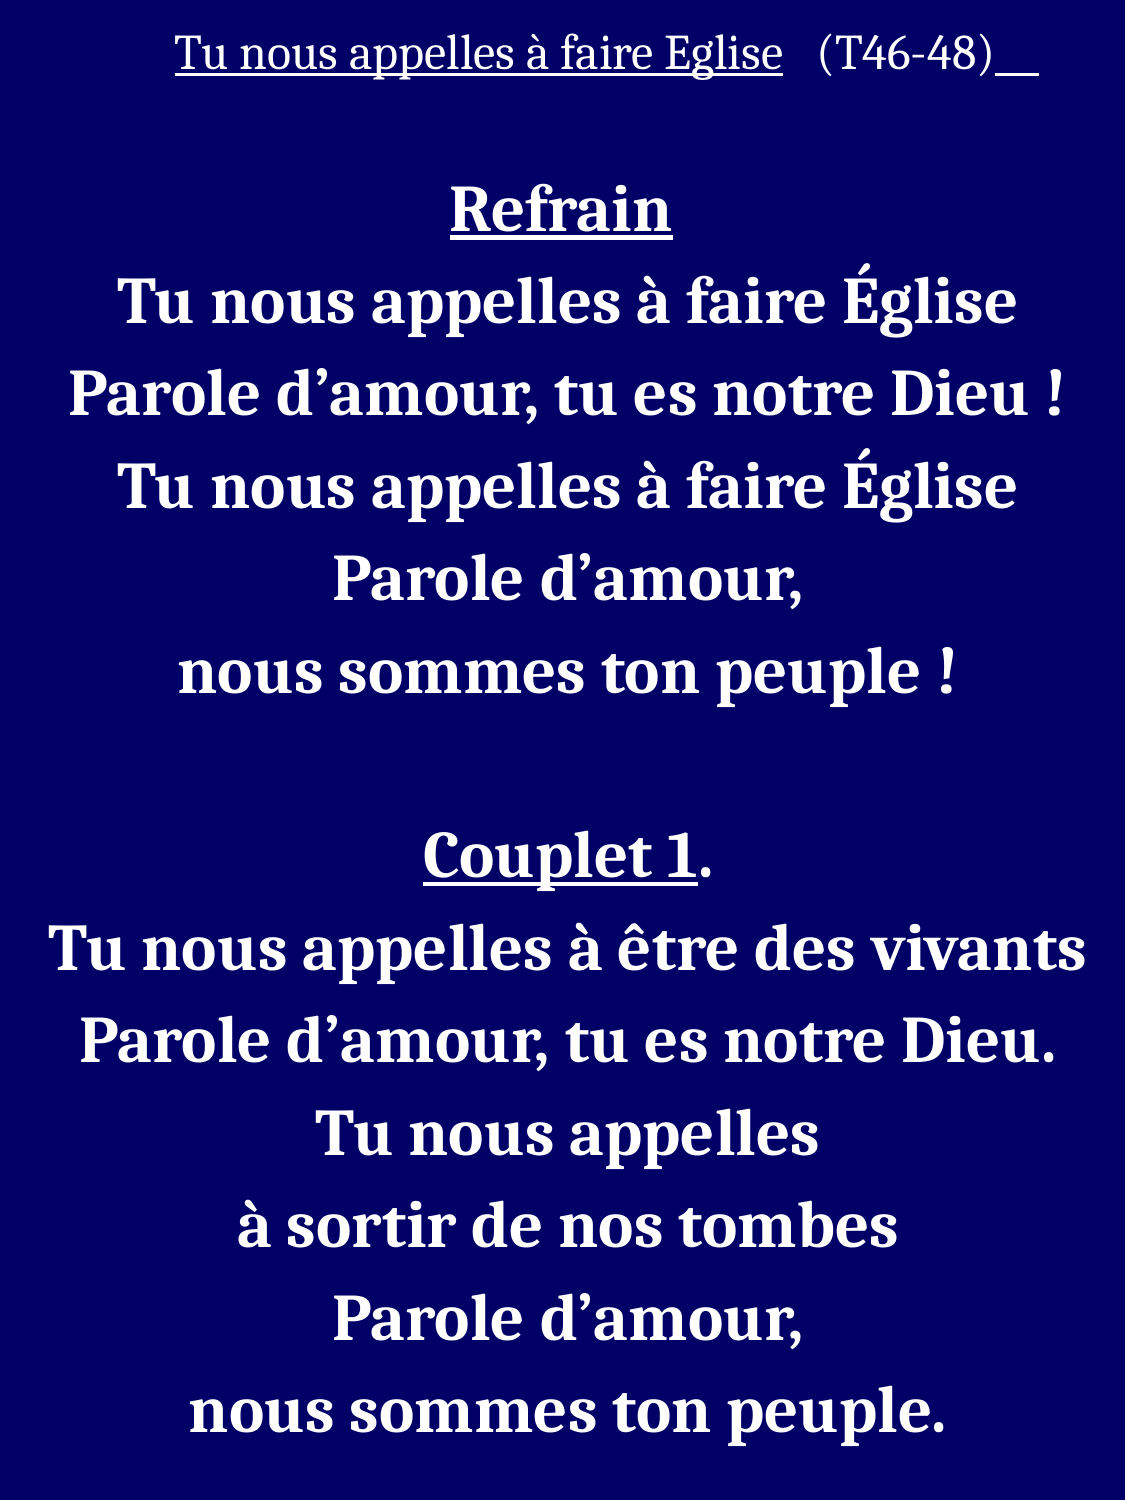

Tu nous appelles à faire Eglise (T46-48)
Refrain
Tu nous appelles à faire Église
Parole d’amour, tu es notre Dieu !
Tu nous appelles à faire Église
Parole d’amour,
nous sommes ton peuple !
Couplet 1.
Tu nous appelles à être des vivants
Parole d’amour, tu es notre Dieu.
Tu nous appelles
à sortir de nos tombes
Parole d’amour,
nous sommes ton peuple.